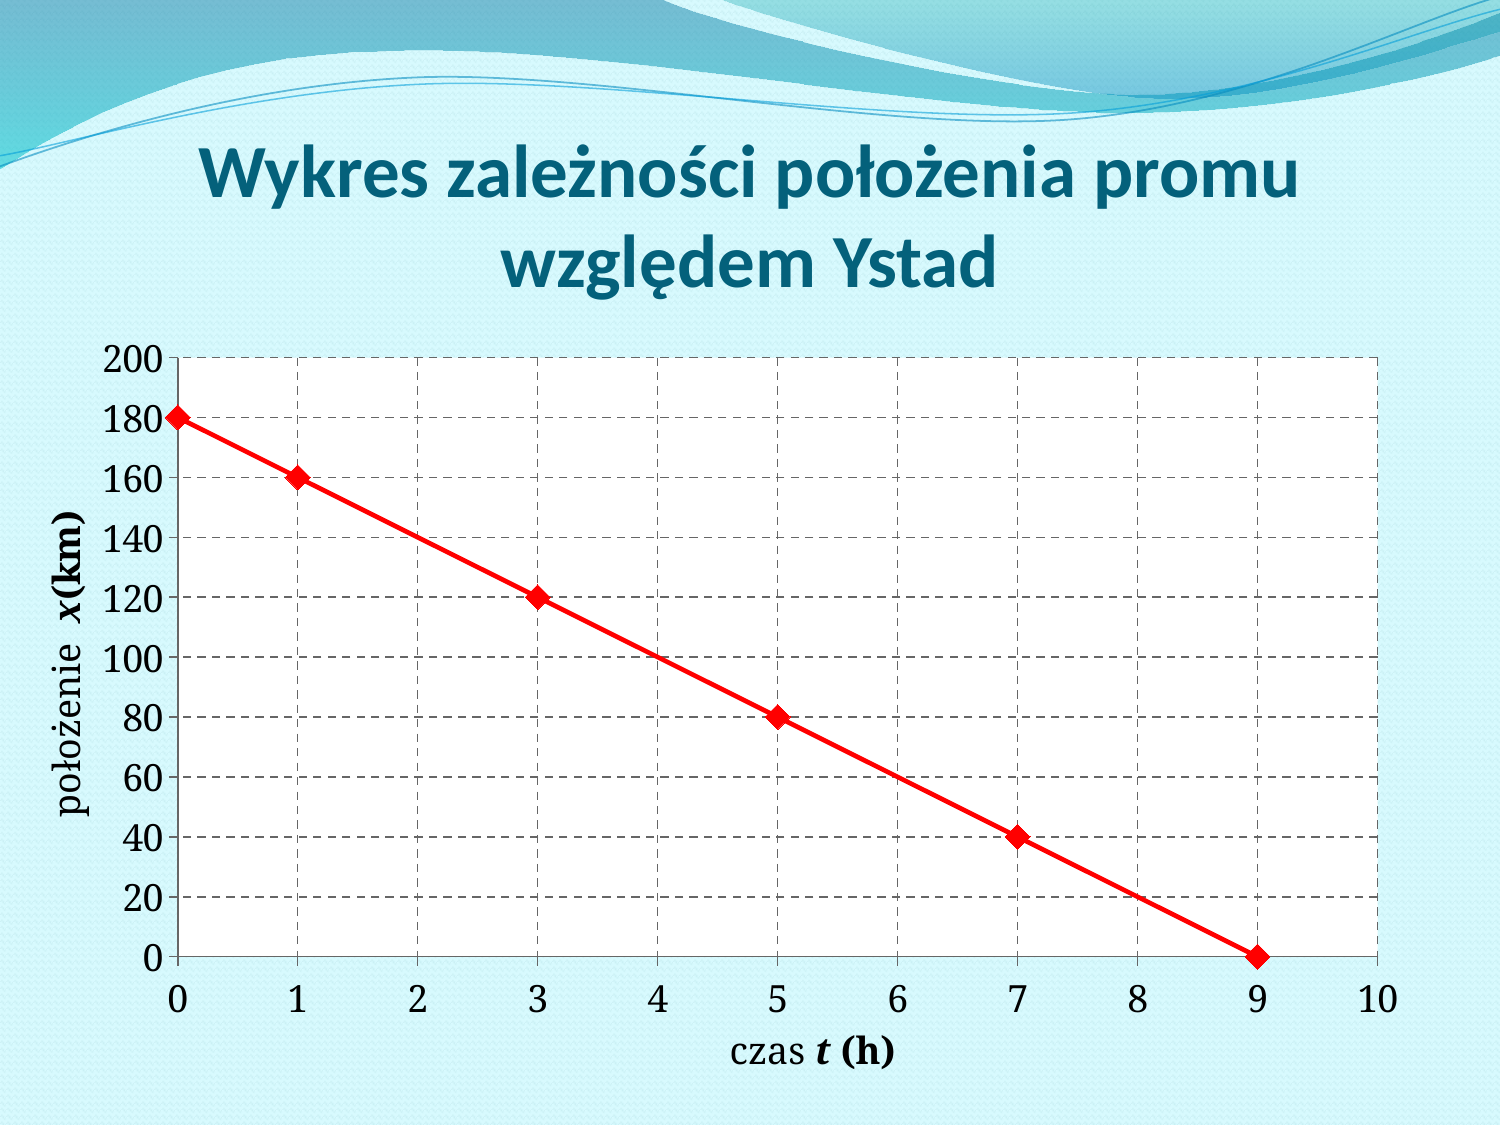

# Wykres zależności położenia promu względem Ystad
### Chart
| Category | Wartości Y |
|---|---|położenie x(km)
czas t (h)